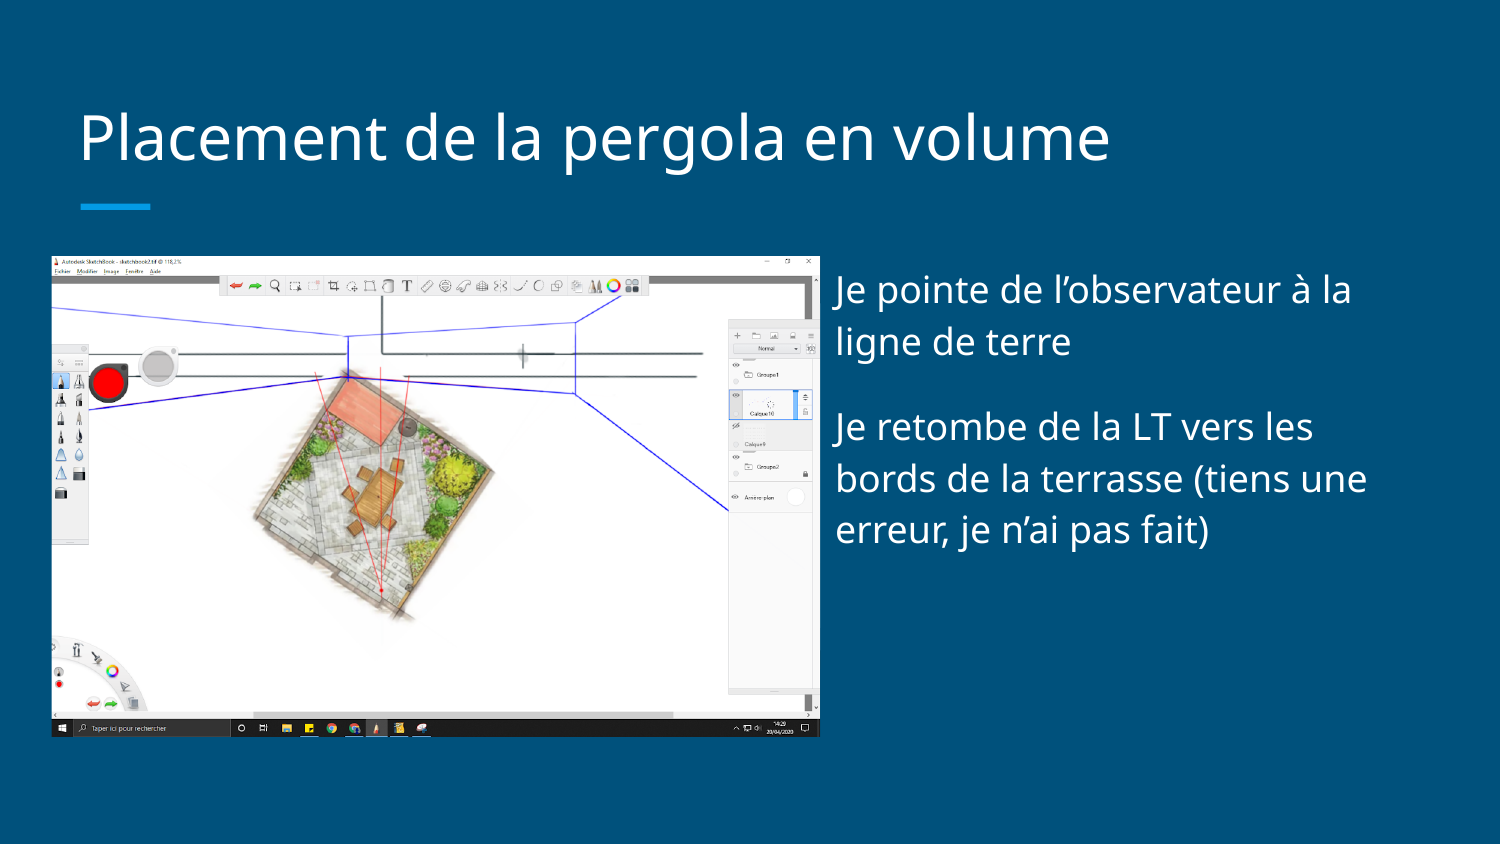

# Placement de la pergola en volume
Je pointe de l’observateur à la ligne de terre
Je retombe de la LT vers les bords de la terrasse (tiens une erreur, je n’ai pas fait)